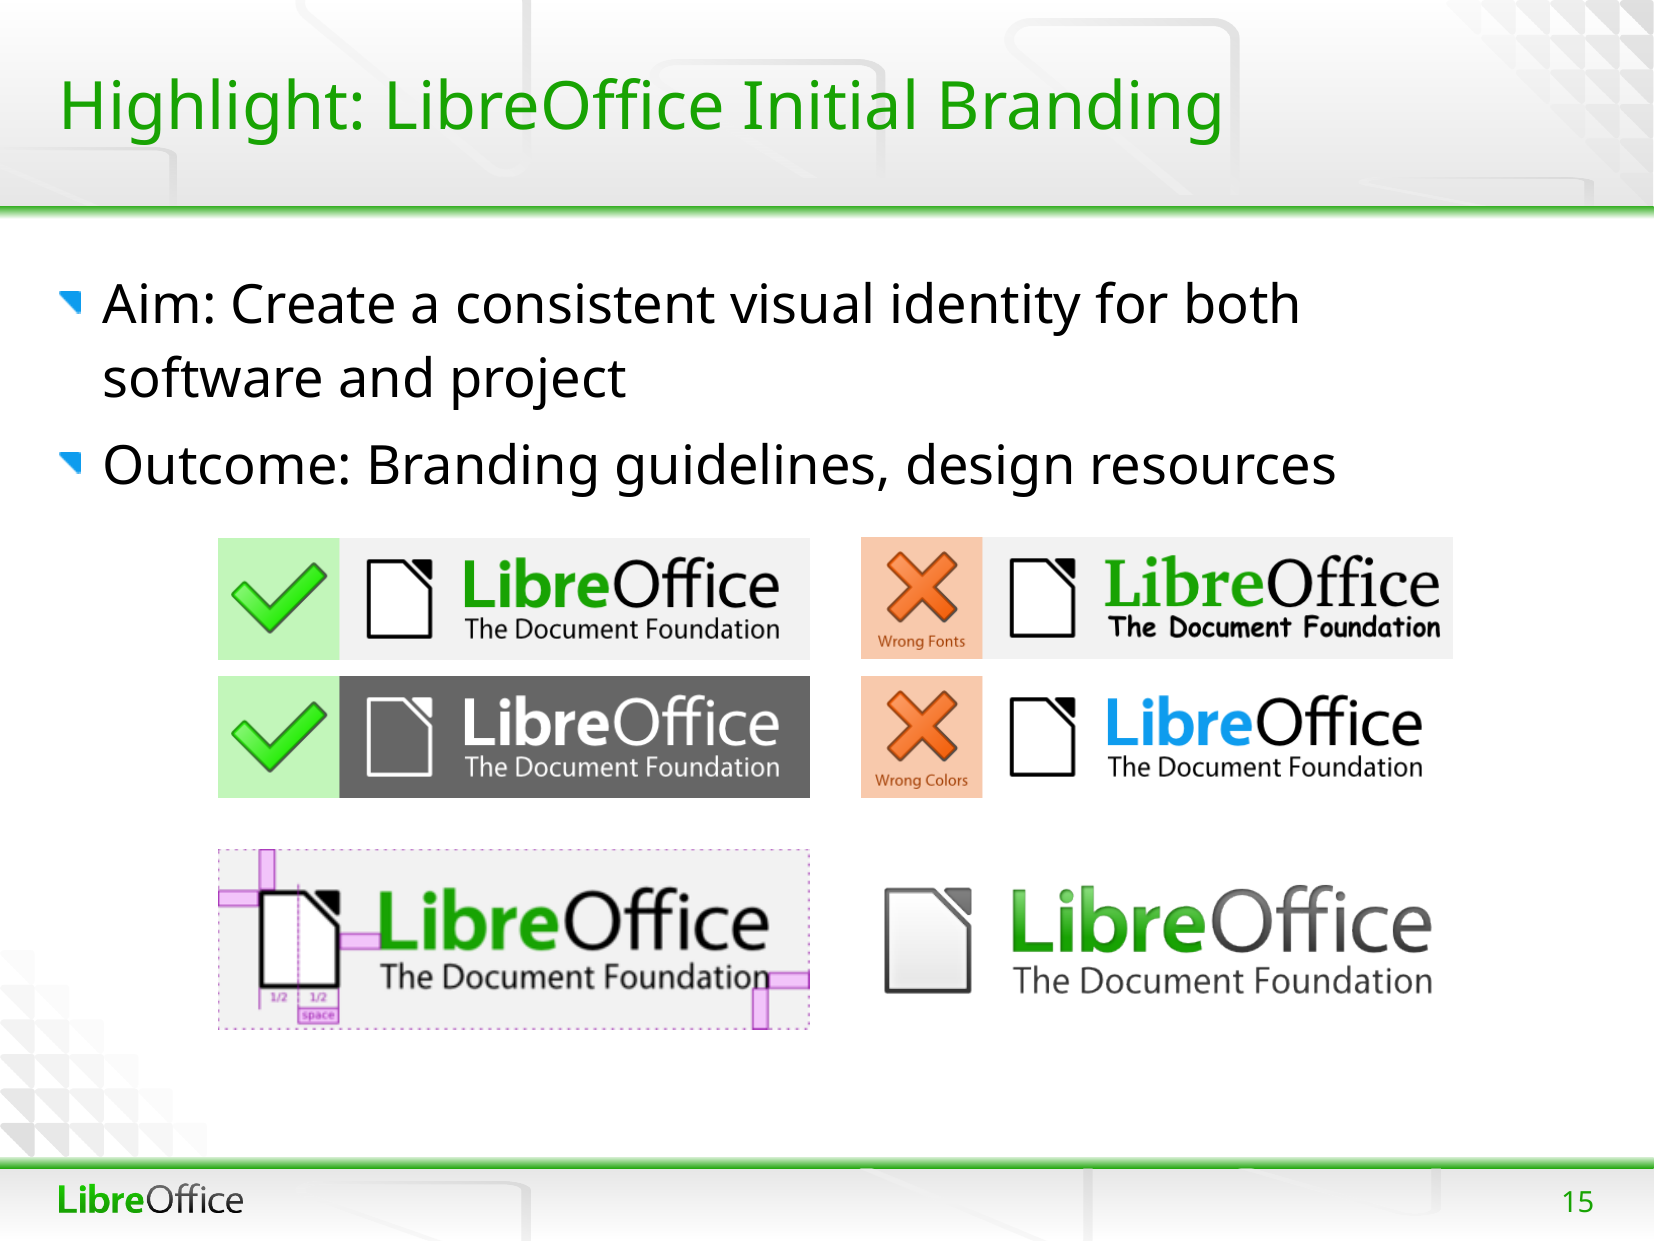

# Highlight: LibreOffice Initial Branding
Aim: Create a consistent visual identity for both software and project
Outcome: Branding guidelines, design resources
15